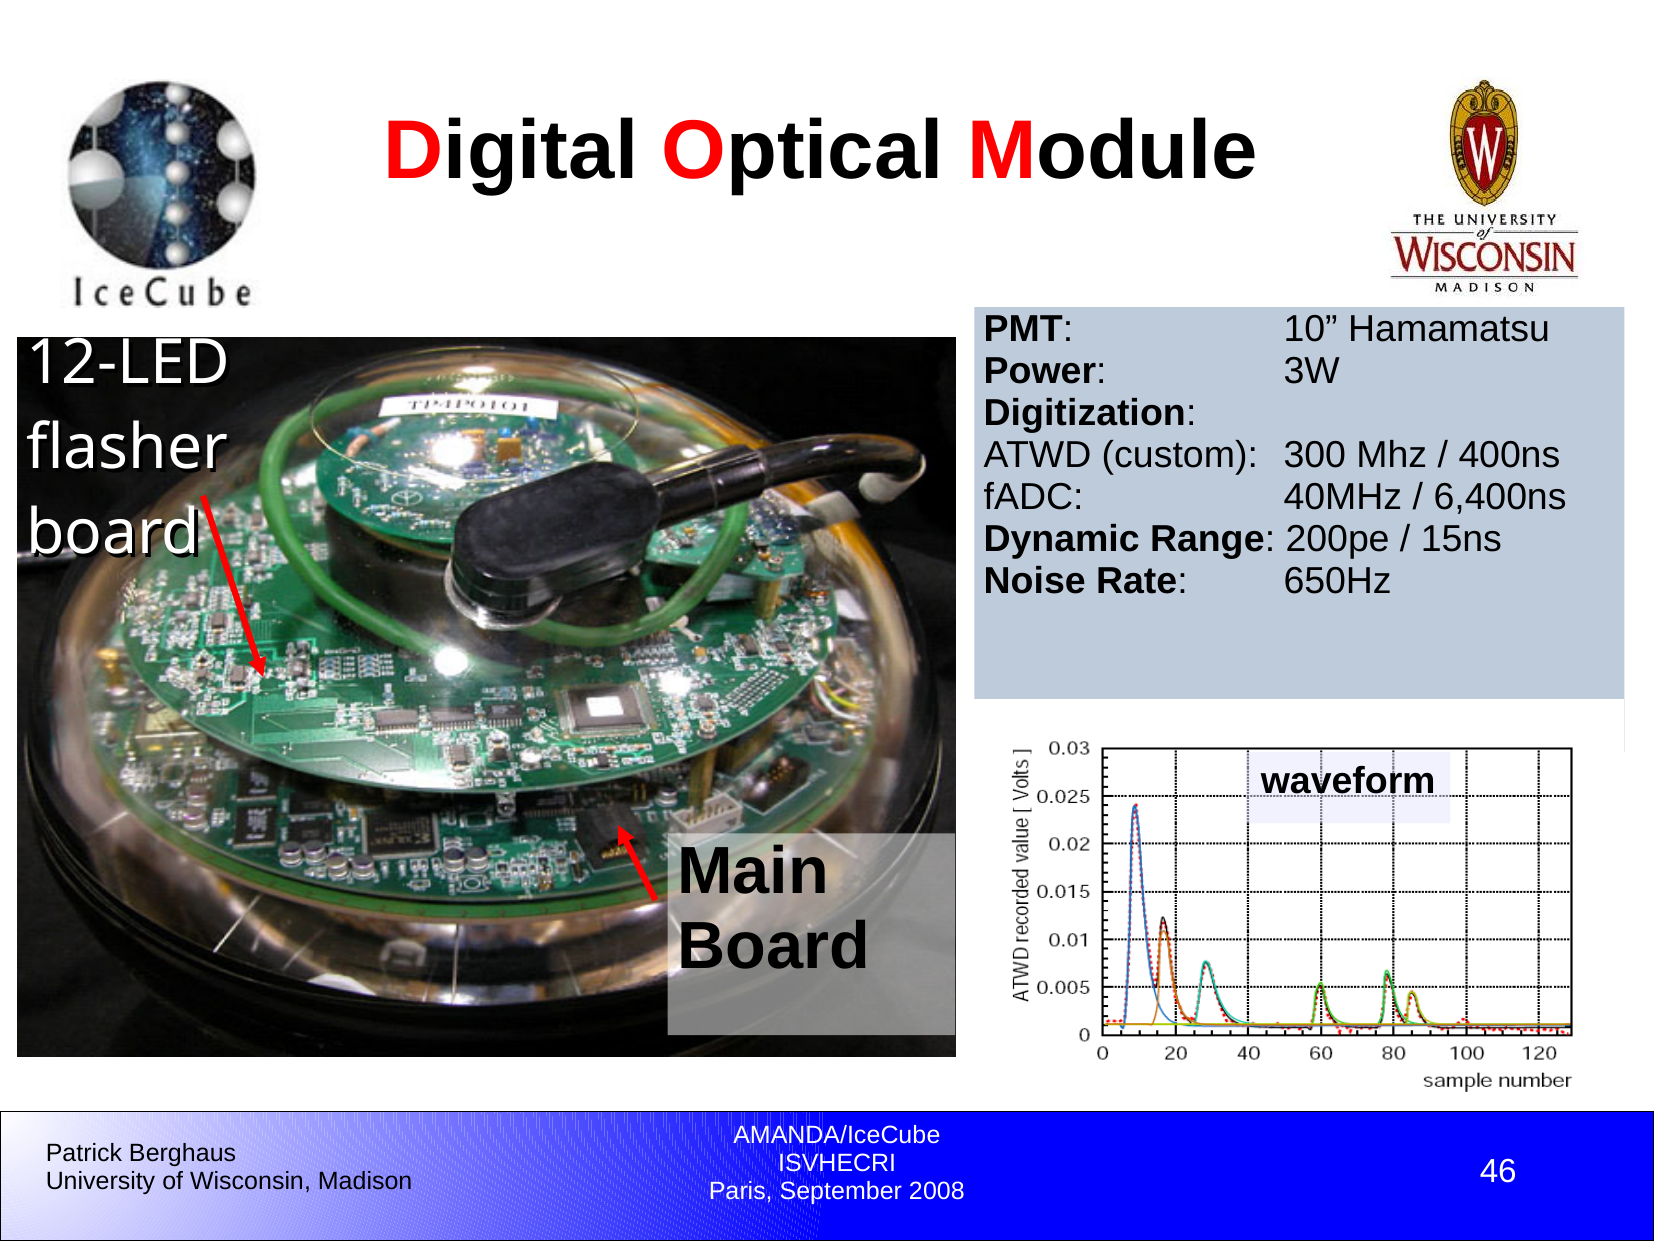

Digital Optical Module
PMT: 			10” Hamamatsu
Power: 			3W
Digitization:
ATWD (custom):	300 Mhz / 400ns
fADC:	 	 	40MHz / 6,400ns
Dynamic Range: 200pe / 15ns
Noise Rate:		650Hz
12-LED flasher board
waveform
Main Board